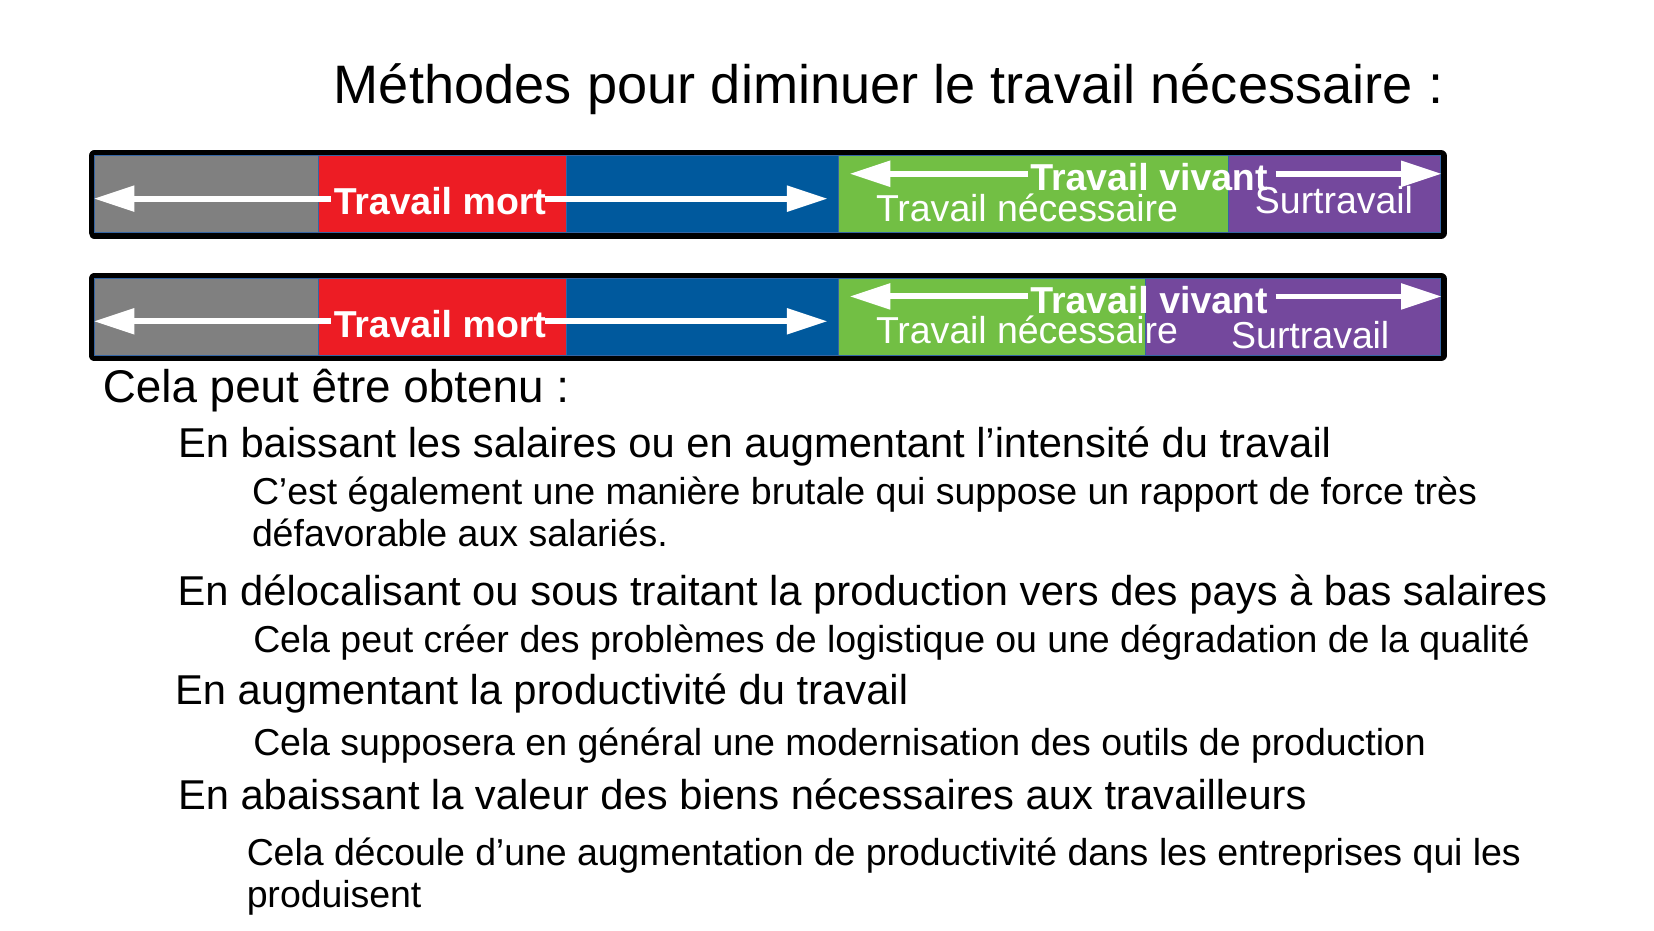

Méthodes pour diminuer le travail nécessaire :
.
Travail vivant
Surtravail
Travail mort
Travail nécessaire
Travail vivant
Travail mort
Travail nécessaire
Surtravail
Cela peut être obtenu :
En baissant les salaires ou en augmentant l’intensité du travail
C’est également une manière brutale qui suppose un rapport de force très défavorable aux salariés.
En délocalisant ou sous traitant la production vers des pays à bas salaires
Cela peut créer des problèmes de logistique ou une dégradation de la qualité
En augmentant la productivité du travail
Cela supposera en général une modernisation des outils de production
En abaissant la valeur des biens nécessaires aux travailleurs
Cela découle d’une augmentation de productivité dans les entreprises qui les produisent